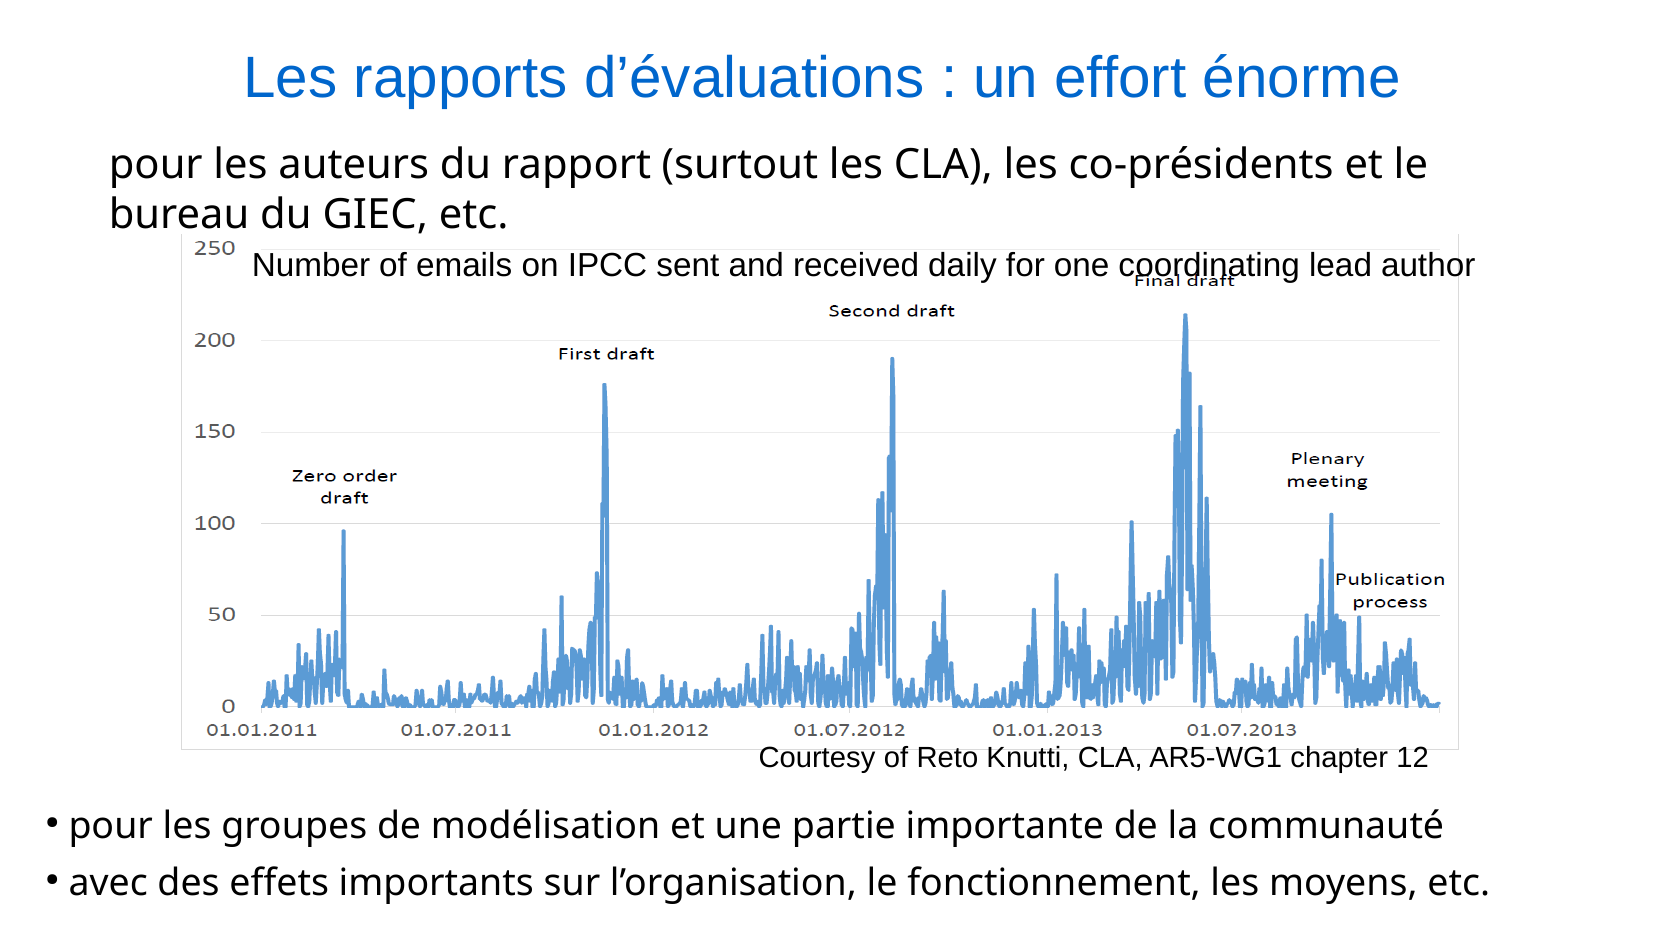

Les rapports d’évaluations : un effort énorme
pour les auteurs du rapport (surtout les CLA), les co-présidents et le bureau du GIEC, etc.
Number of emails on IPCC sent and received daily for one coordinating lead author
Courtesy of Reto Knutti, CLA, AR5-WG1 chapter 12
 pour les groupes de modélisation et une partie importante de la communauté
 avec des effets importants sur l’organisation, le fonctionnement, les moyens, etc.